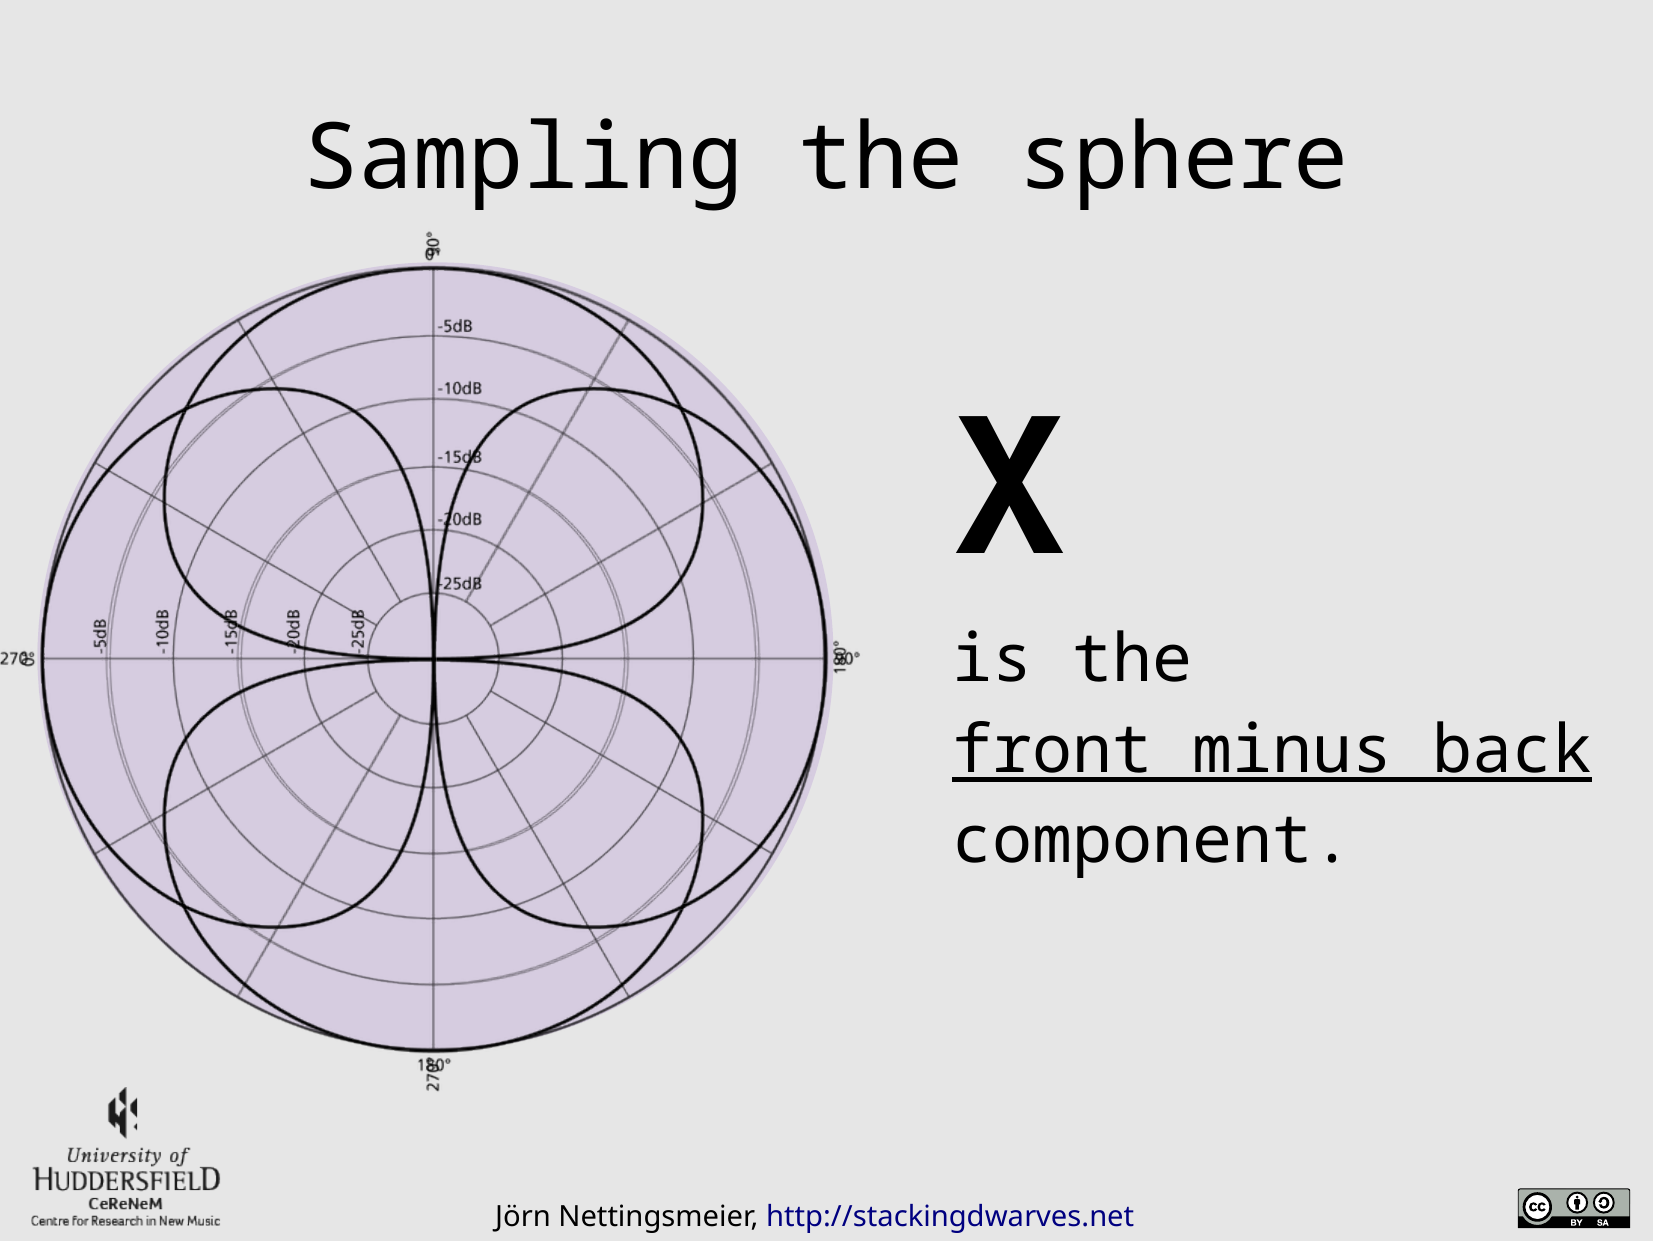

# Sampling the sphere
X
is the
front minus back
component.